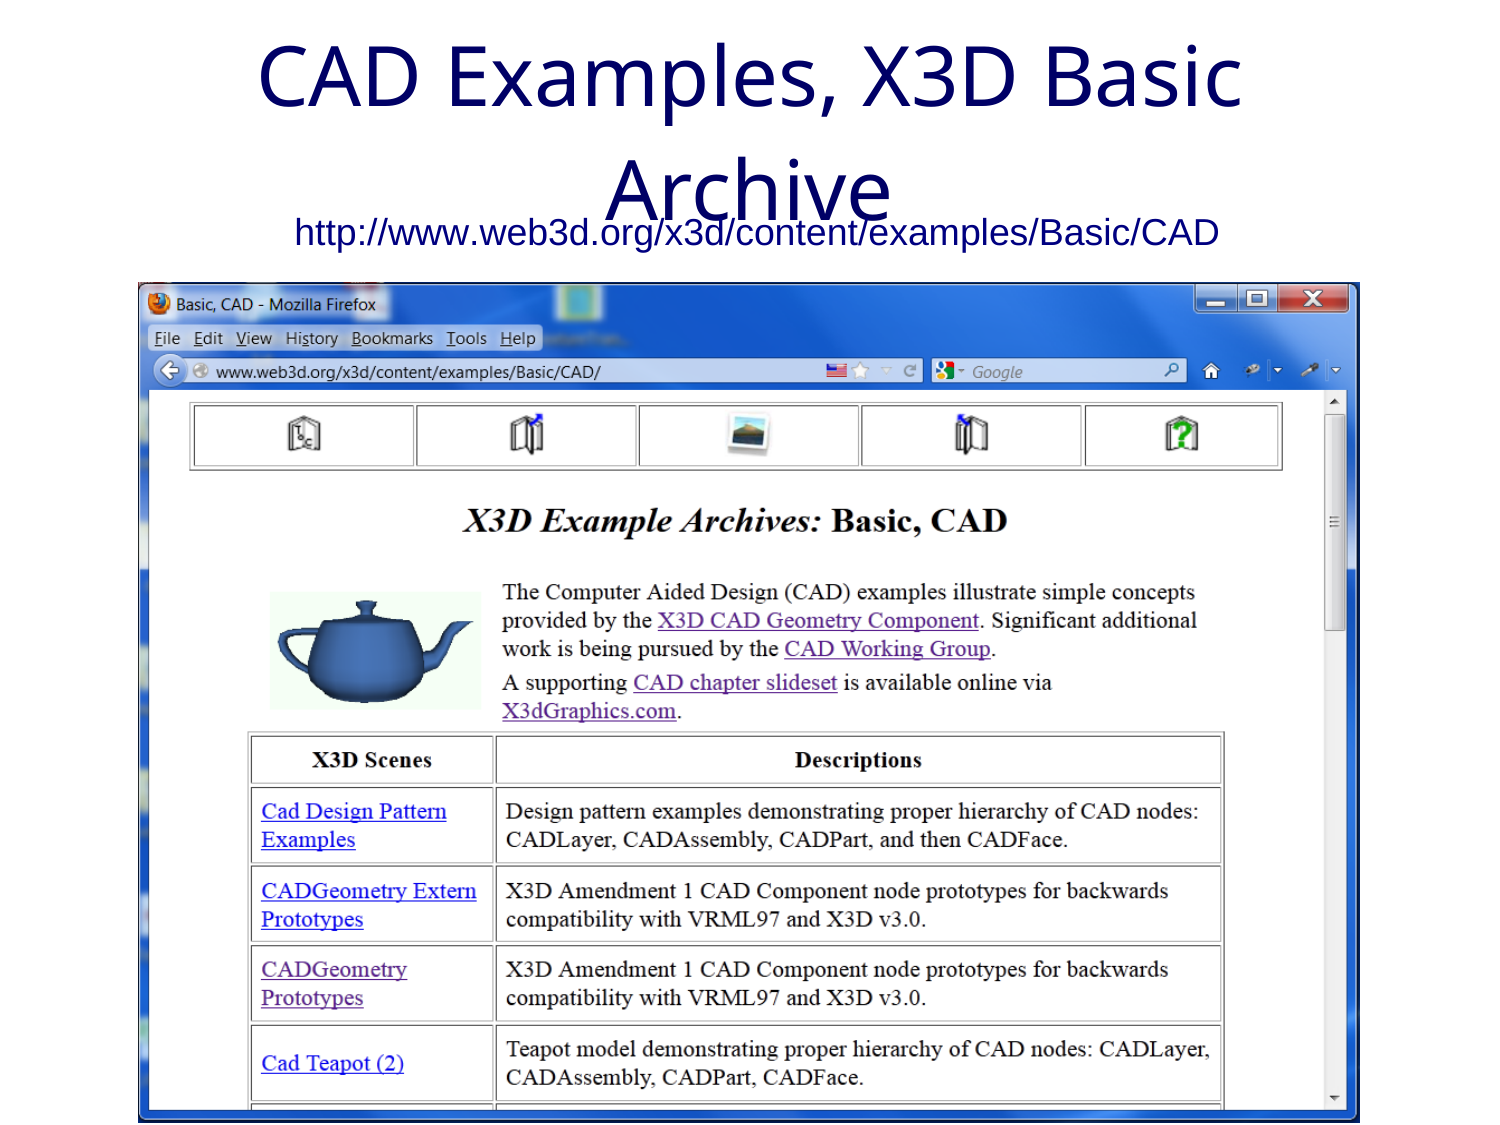

# CAD Examples, X3D Basic Archive
http://www.web3d.org/x3d/content/examples/Basic/CAD